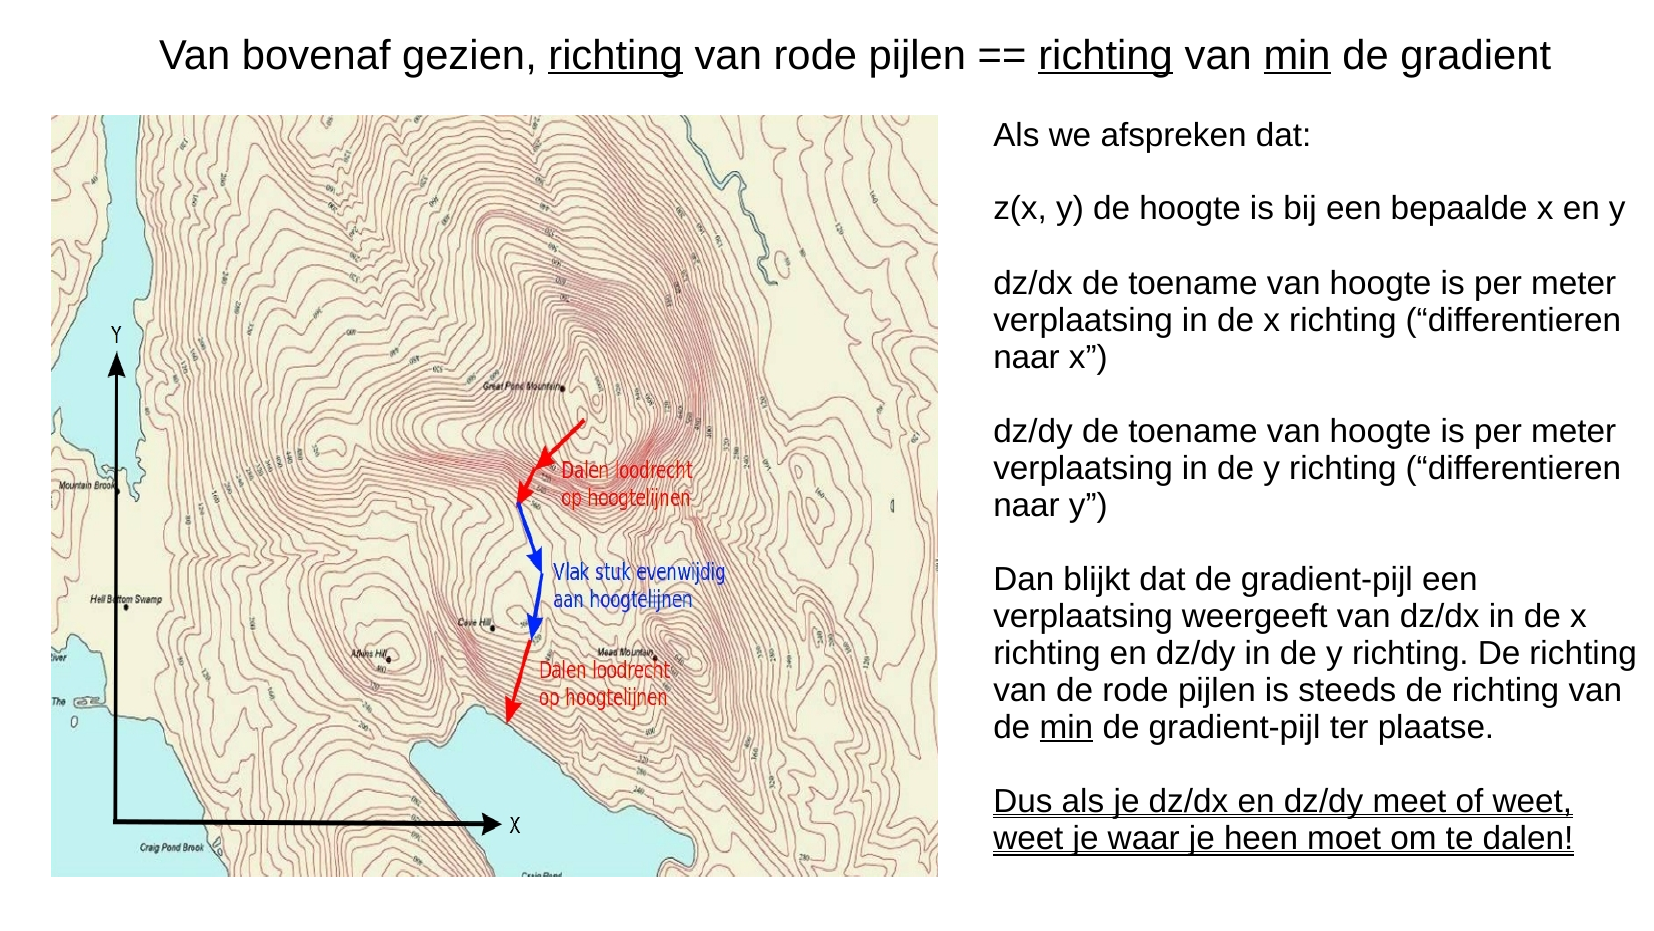

Van bovenaf gezien, richting van rode pijlen == richting van min de gradient
Als we afspreken dat:
z(x, y) de hoogte is bij een bepaalde x en y
dz/dx de toename van hoogte is per meter verplaatsing in de x richting (“differentieren naar x”)
dz/dy de toename van hoogte is per meter verplaatsing in de y richting (“differentieren naar y”)
Dan blijkt dat de gradient-pijl een verplaatsing weergeeft van dz/dx in de x richting en dz/dy in de y richting. De richting van de rode pijlen is steeds de richting van de min de gradient-pijl ter plaatse.
Dus als je dz/dx en dz/dy meet of weet, weet je waar je heen moet om te dalen!